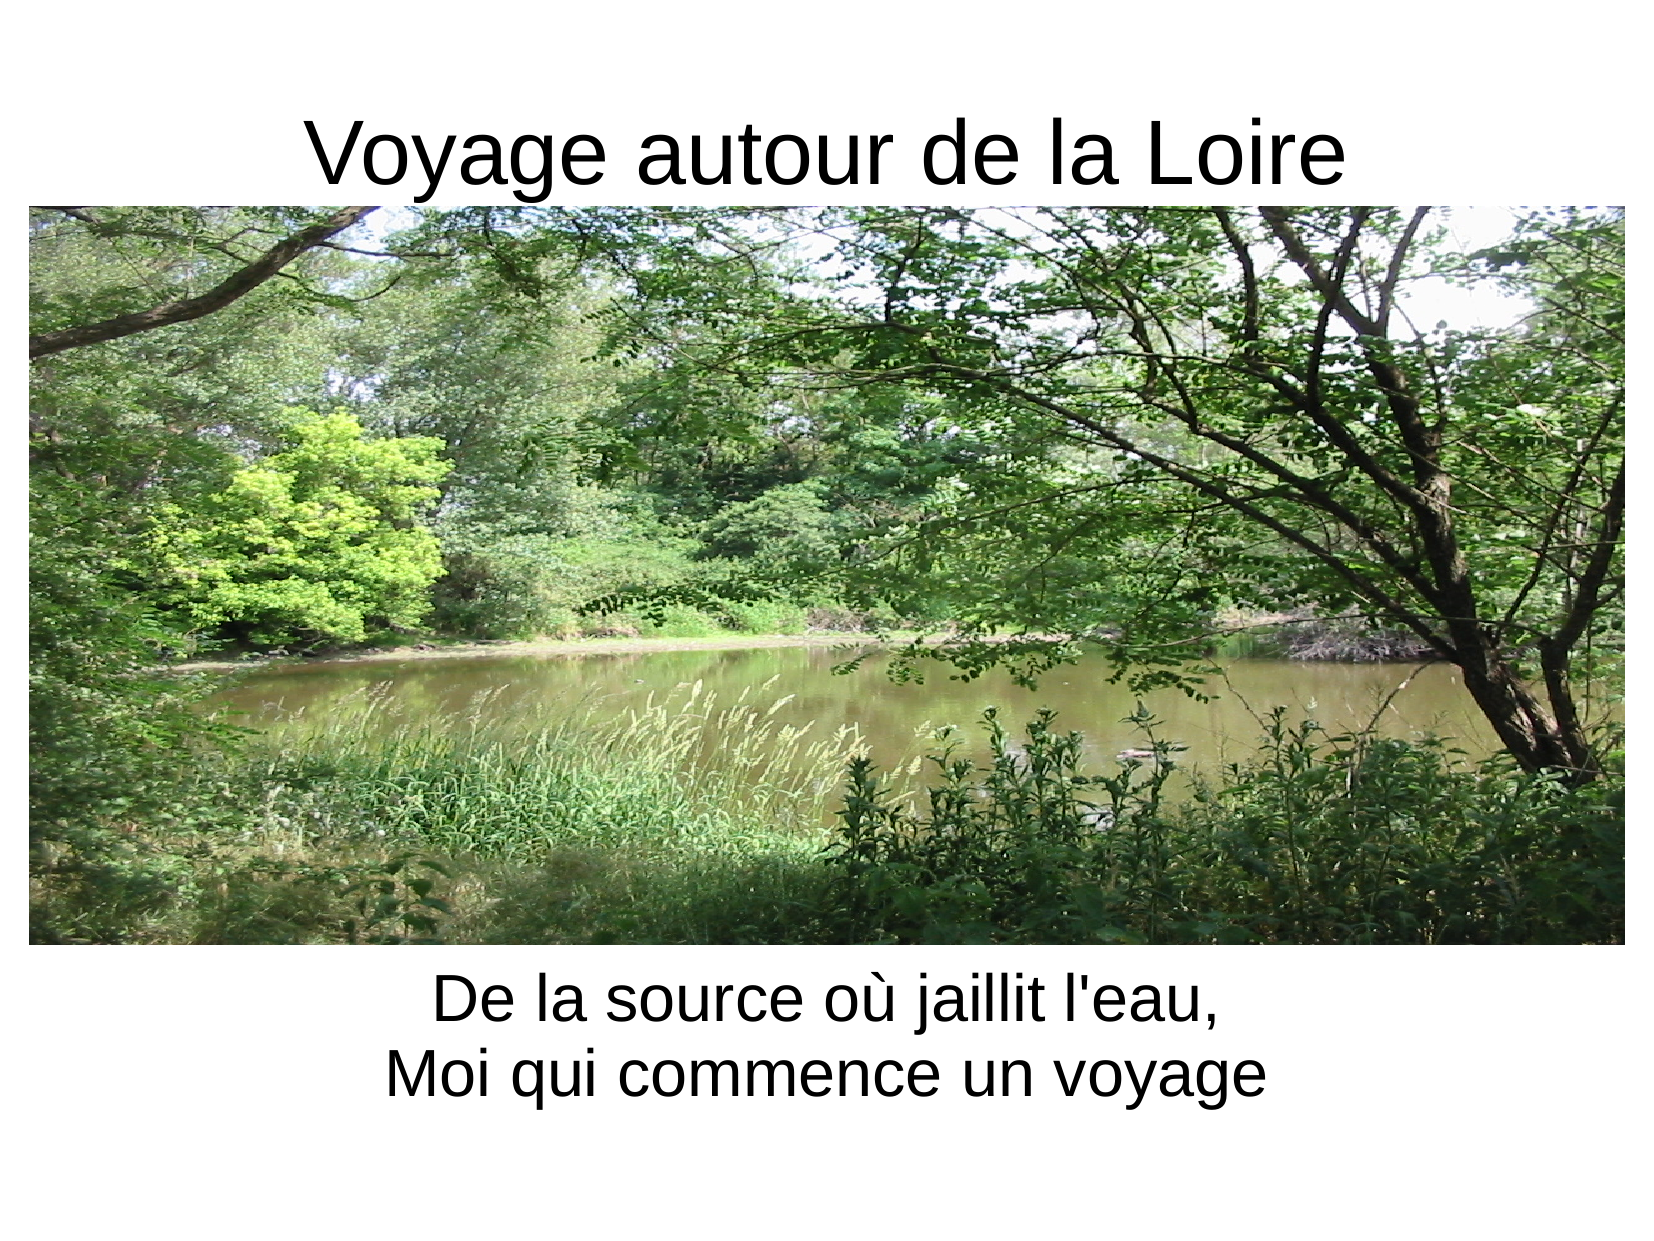

# Voyage autour de la Loire
De la source où jaillit l'eau,
Moi qui commence un voyage